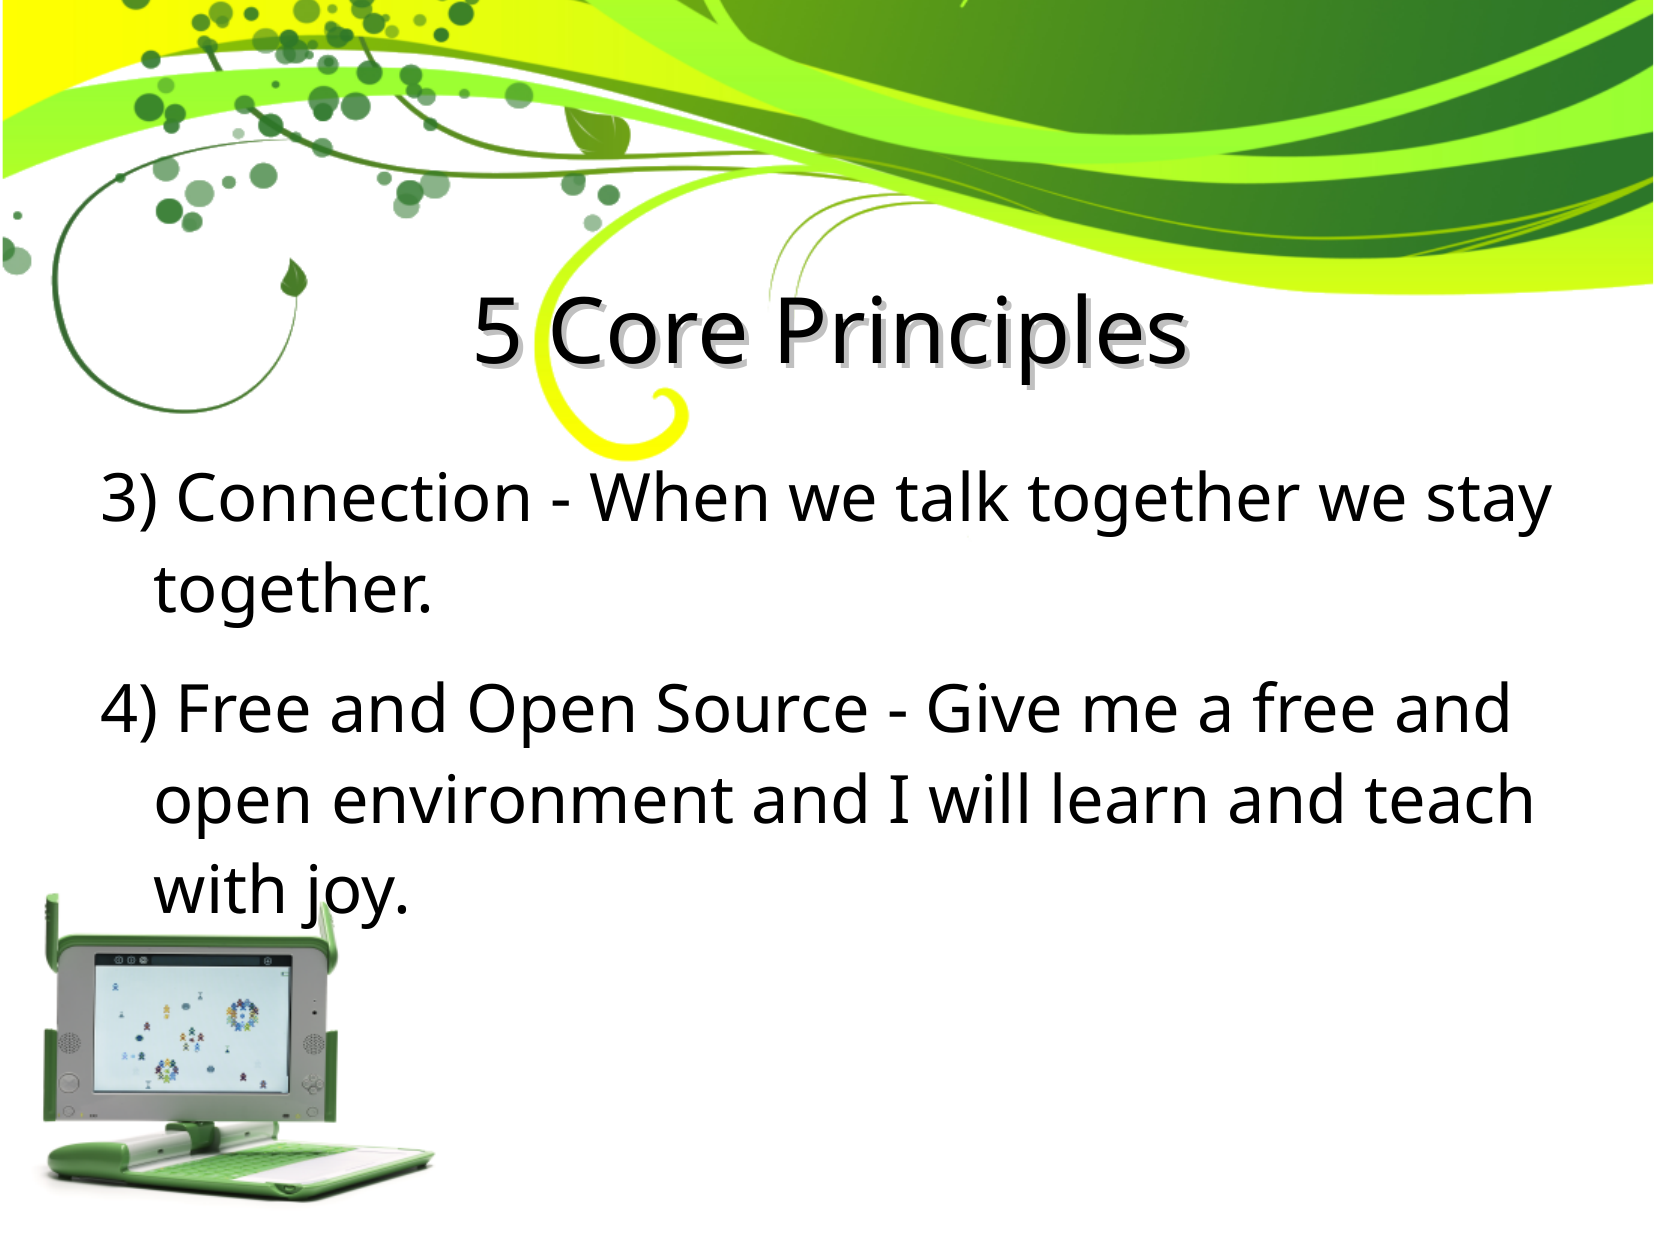

# 5 Core Principles
3) Connection - When we talk together we stay together.
4) Free and Open Source - Give me a free and open environment and I will learn and teach with joy.